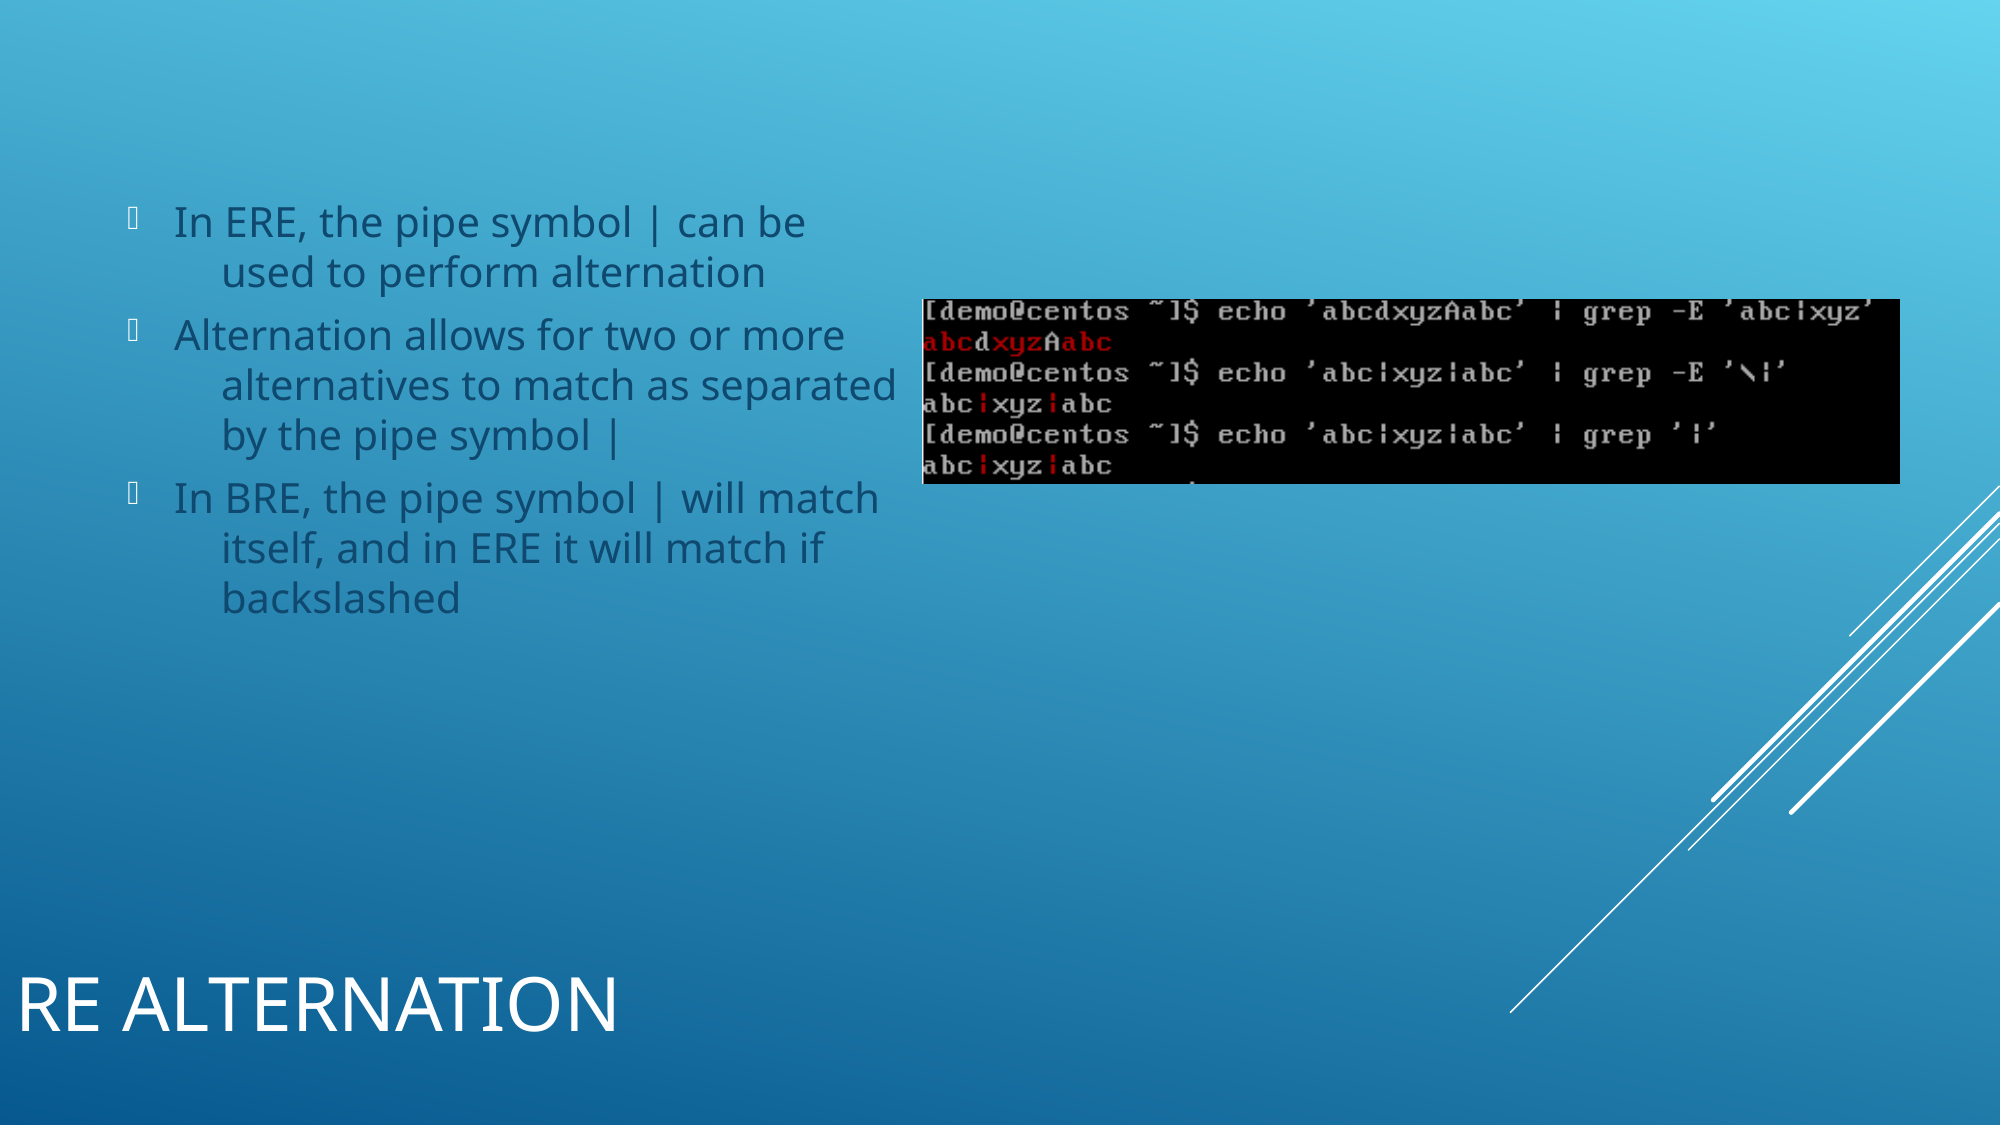

In ERE, the pipe symbol | can be used to perform alternation
Alternation allows for two or more alternatives to match as separated by the pipe symbol |
In BRE, the pipe symbol | will match itself, and in ERE it will match if backslashed
# Re alternation